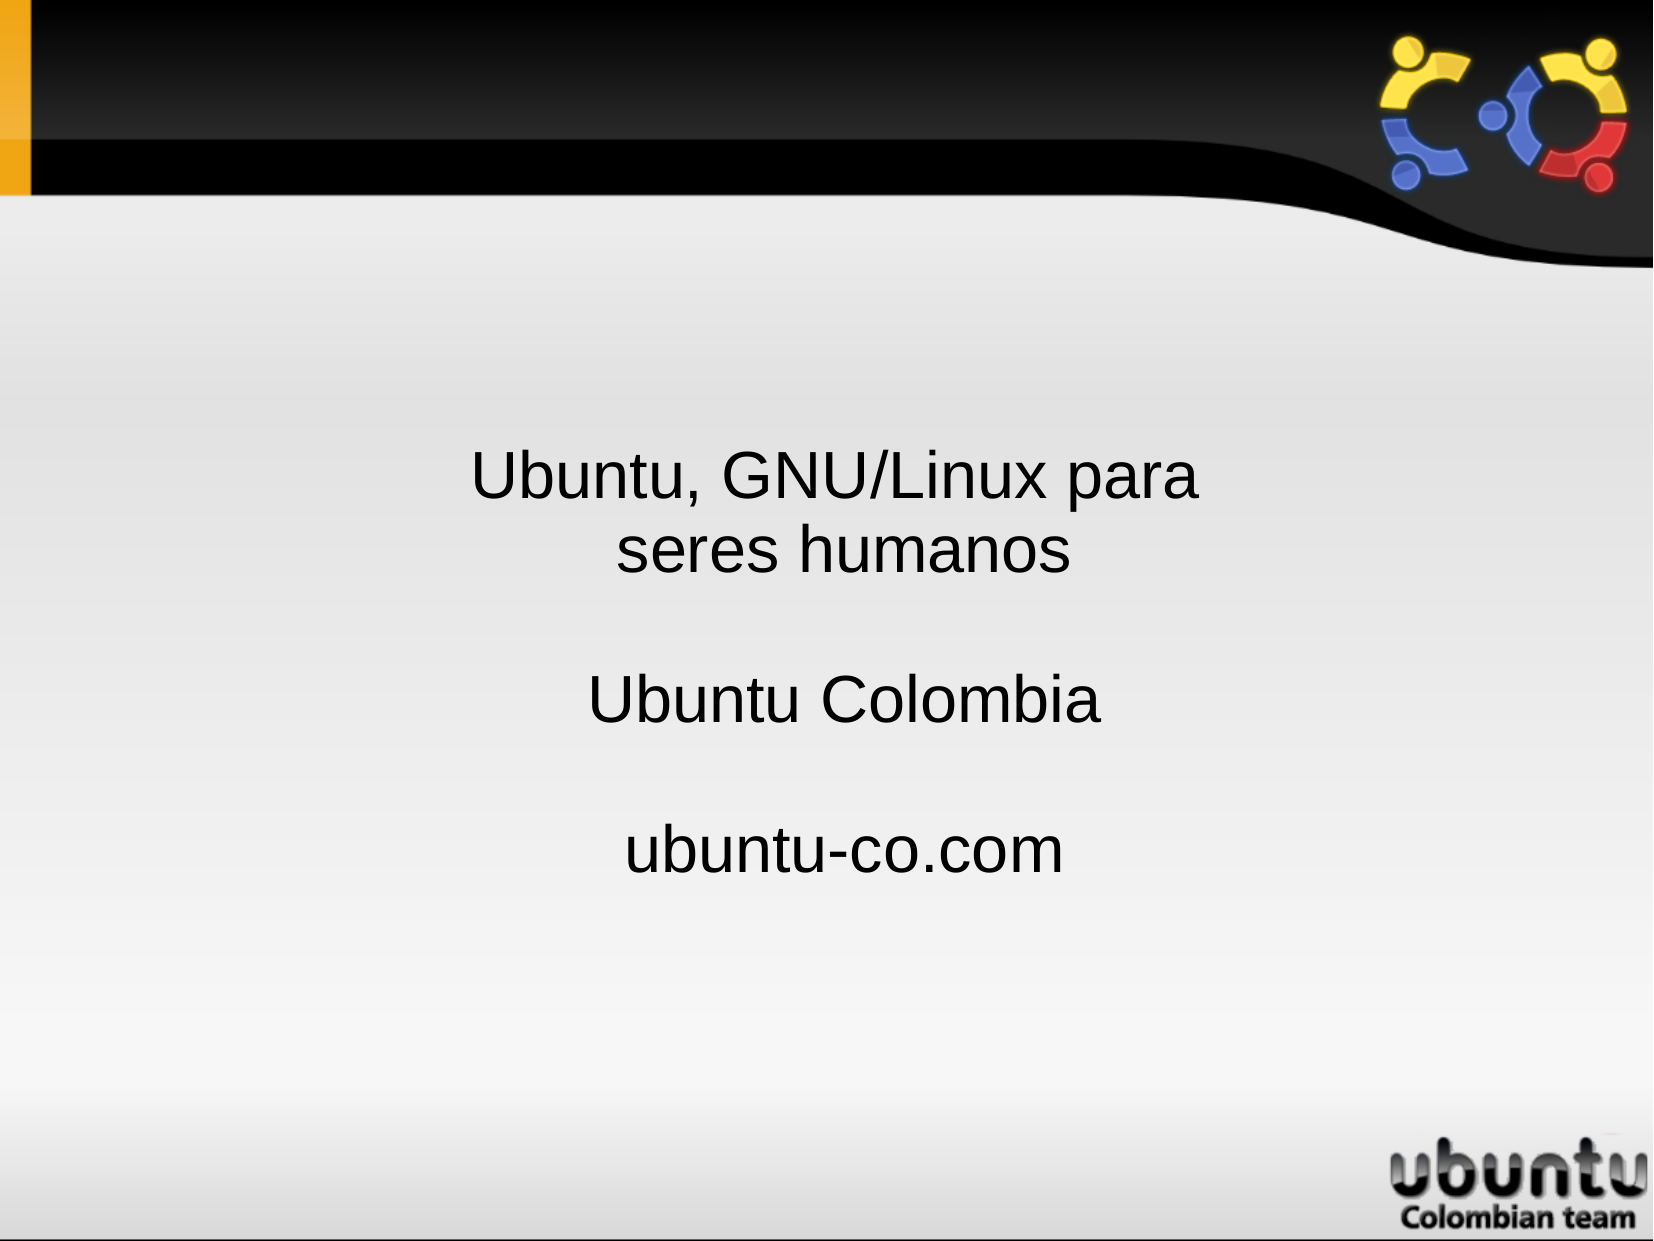

# Ubuntu, GNU/Linux para
seres humanos
Ubuntu Colombia
ubuntu-co.com